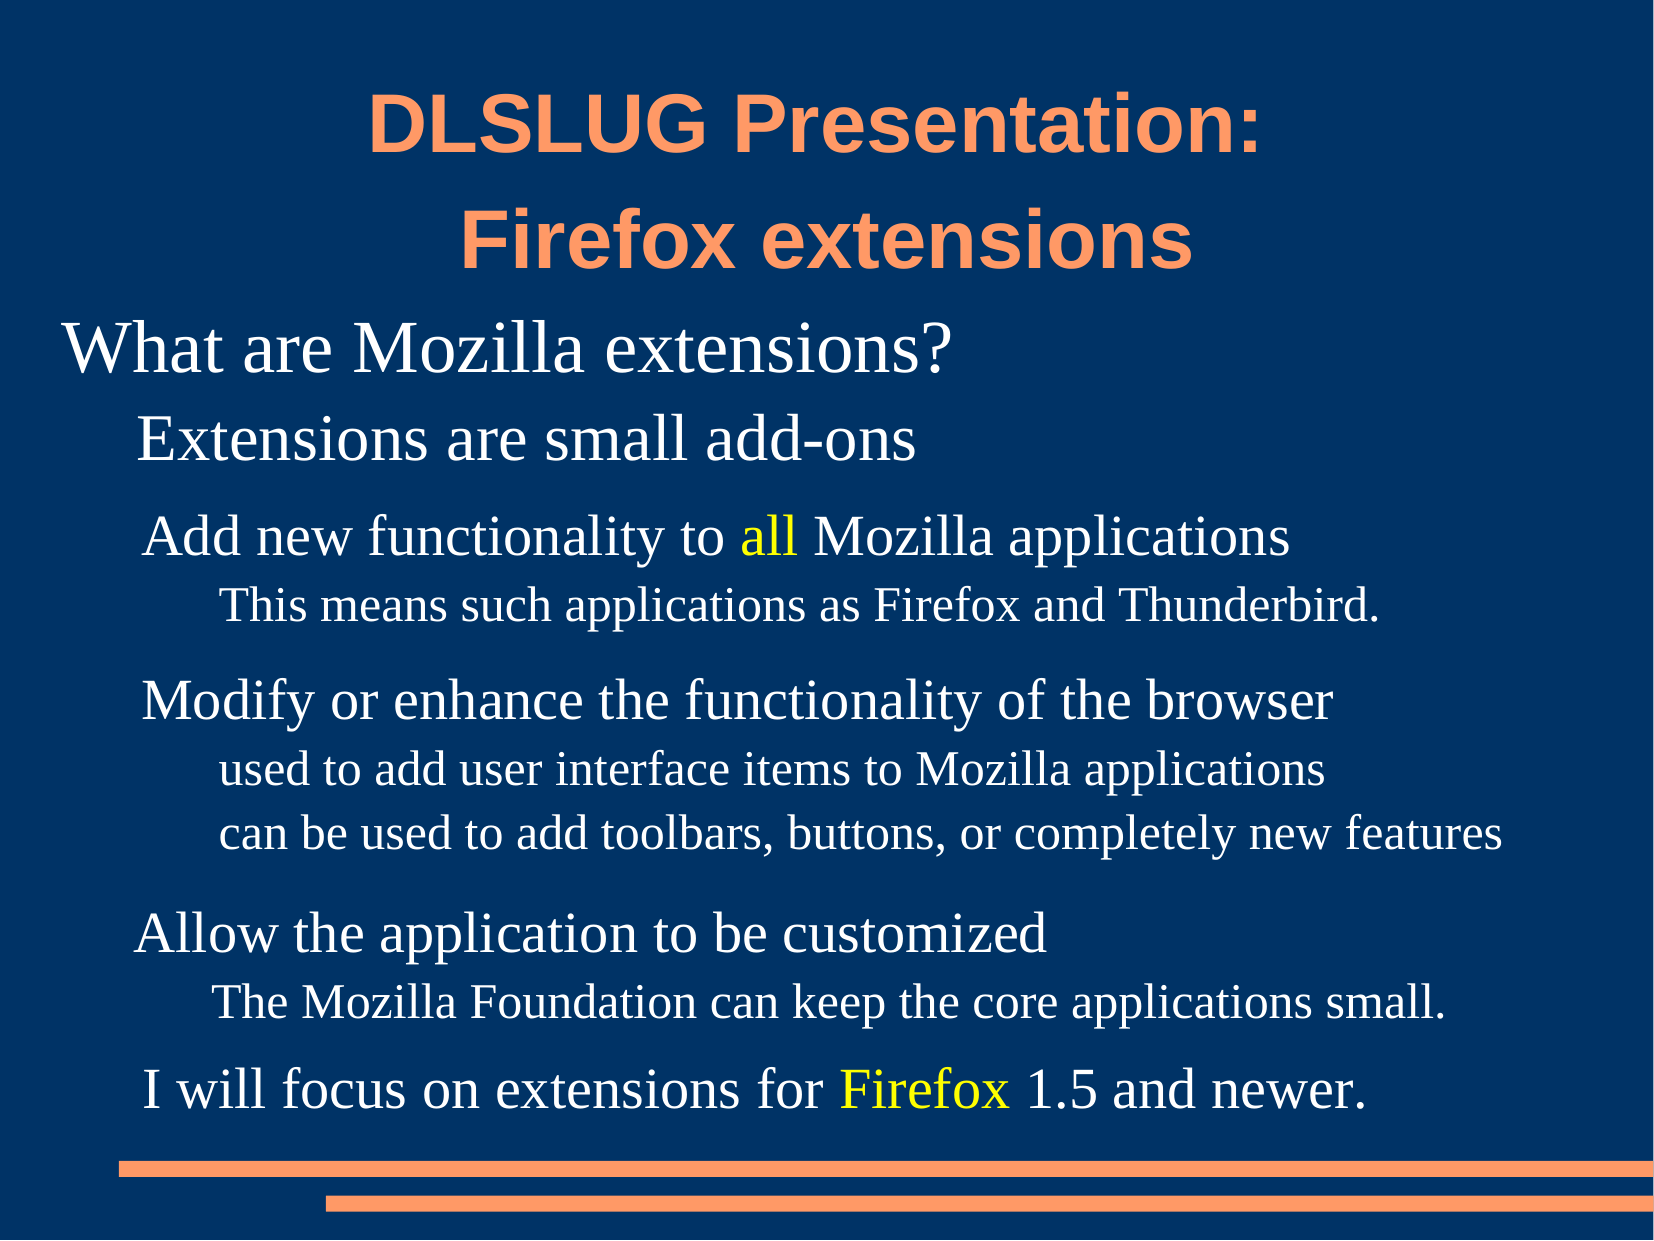

DLSLUG Presentation:
Firefox extensions
# What are Mozilla extensions?
Extensions are small add-ons
 Add new functionality to all Mozilla applications
This means such applications as Firefox and Thunderbird.
 Modify or enhance the functionality of the browser
used to add user interface items to Mozilla applications
can be used to add toolbars, buttons, or completely new features
 Allow the application to be customized
The Mozilla Foundation can keep the core applications small.
 I will focus on extensions for Firefox 1.5 and newer.